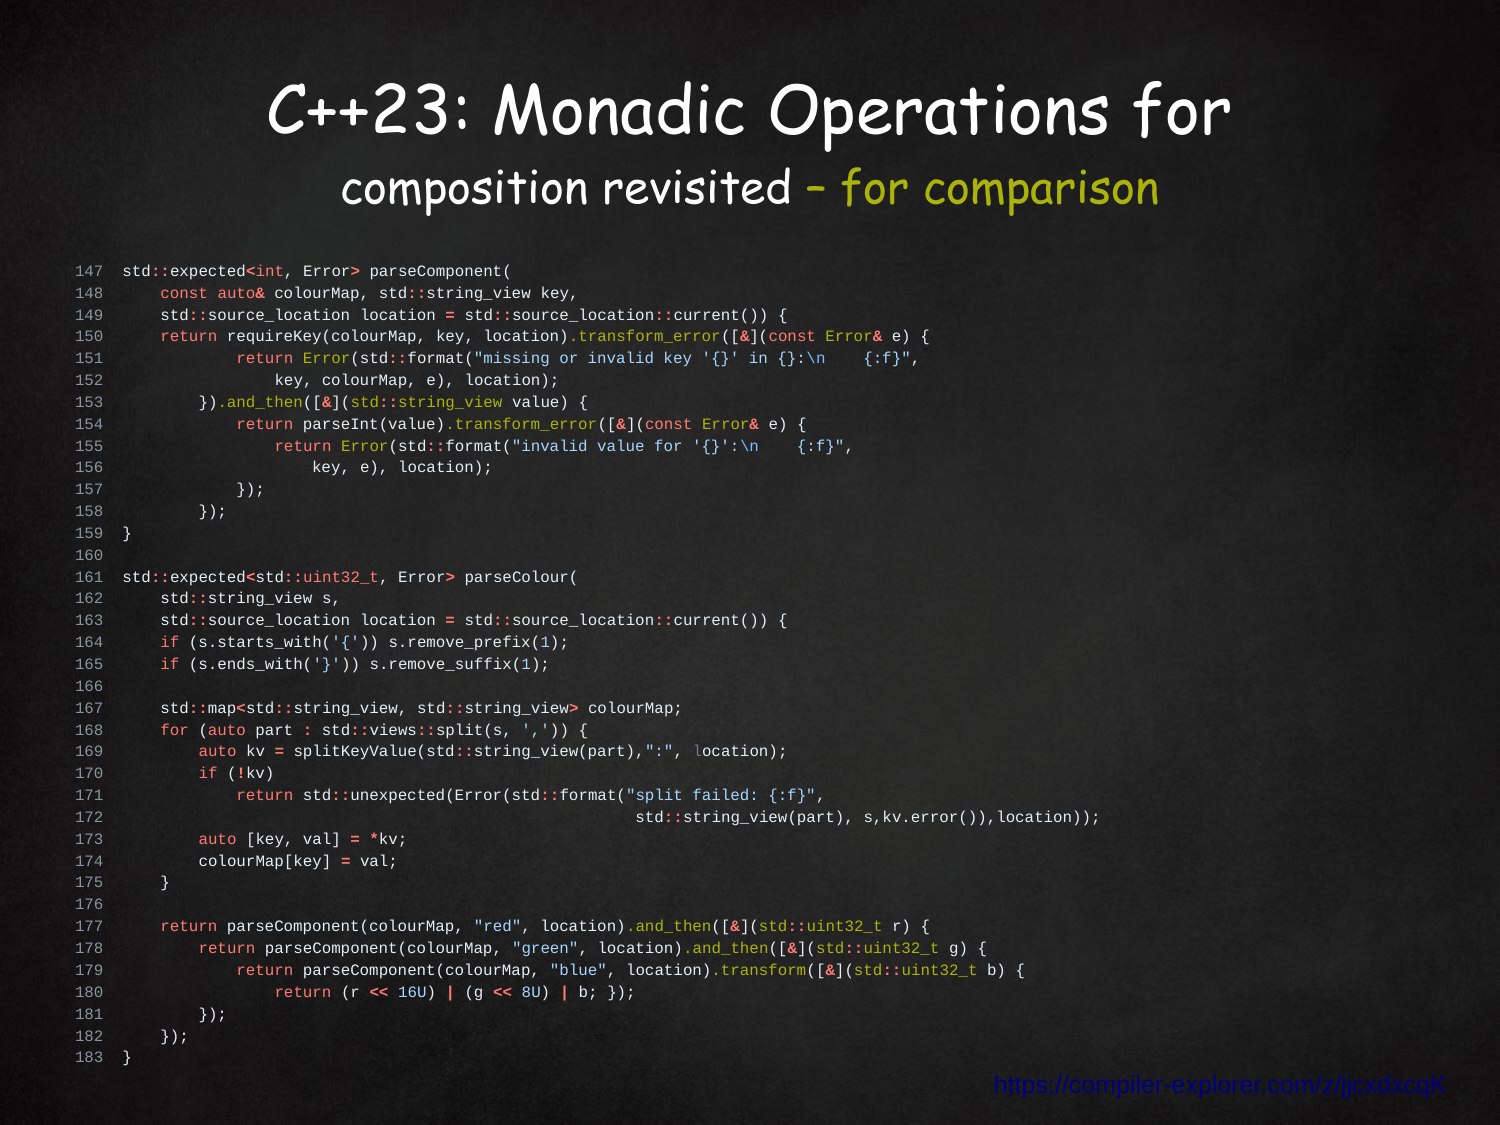

# C++23: Monadic Operations for composition revisited – for comparison
147 std::expected<int, Error> parseComponent(
148 const auto& colourMap, std::string_view key,
149 std::source_location location = std::source_location::current()) {
150 return requireKey(colourMap, key, location).transform_error([&](const Error& e) {
151 return Error(std::format("missing or invalid key '{}' in {}:\n {:f}",
152 key, colourMap, e), location);
153 }).and_then([&](std::string_view value) {
154 return parseInt(value).transform_error([&](const Error& e) {
155 return Error(std::format("invalid value for '{}':\n {:f}",
156 key, e), location);
157 });
158 });
159 }
160
161 std::expected<std::uint32_t, Error> parseColour(
162 std::string_view s,
163 std::source_location location = std::source_location::current()) {
164 if (s.starts_with('{')) s.remove_prefix(1);
165 if (s.ends_with('}')) s.remove_suffix(1);
166
167 std::map<std::string_view, std::string_view> colourMap;
168 for (auto part : std::views::split(s, ',')) {
169 auto kv = splitKeyValue(std::string_view(part),":", location);
170 if (!kv)
171 return std::unexpected(Error(std::format("split failed: {:f}",
172 std::string_view(part), s,kv.error()),location));
173 auto [key, val] = *kv;
174 colourMap[key] = val;
175 }
176
177 return parseComponent(colourMap, "red", location).and_then([&](std::uint32_t r) {
178 return parseComponent(colourMap, "green", location).and_then([&](std::uint32_t g) {
179 return parseComponent(colourMap, "blue", location).transform([&](std::uint32_t b) {
180 return (r << 16U) | (g << 8U) | b; });
181 });
182 });
183 }
https://compiler-explorer.com/z/jjcxdxcqK